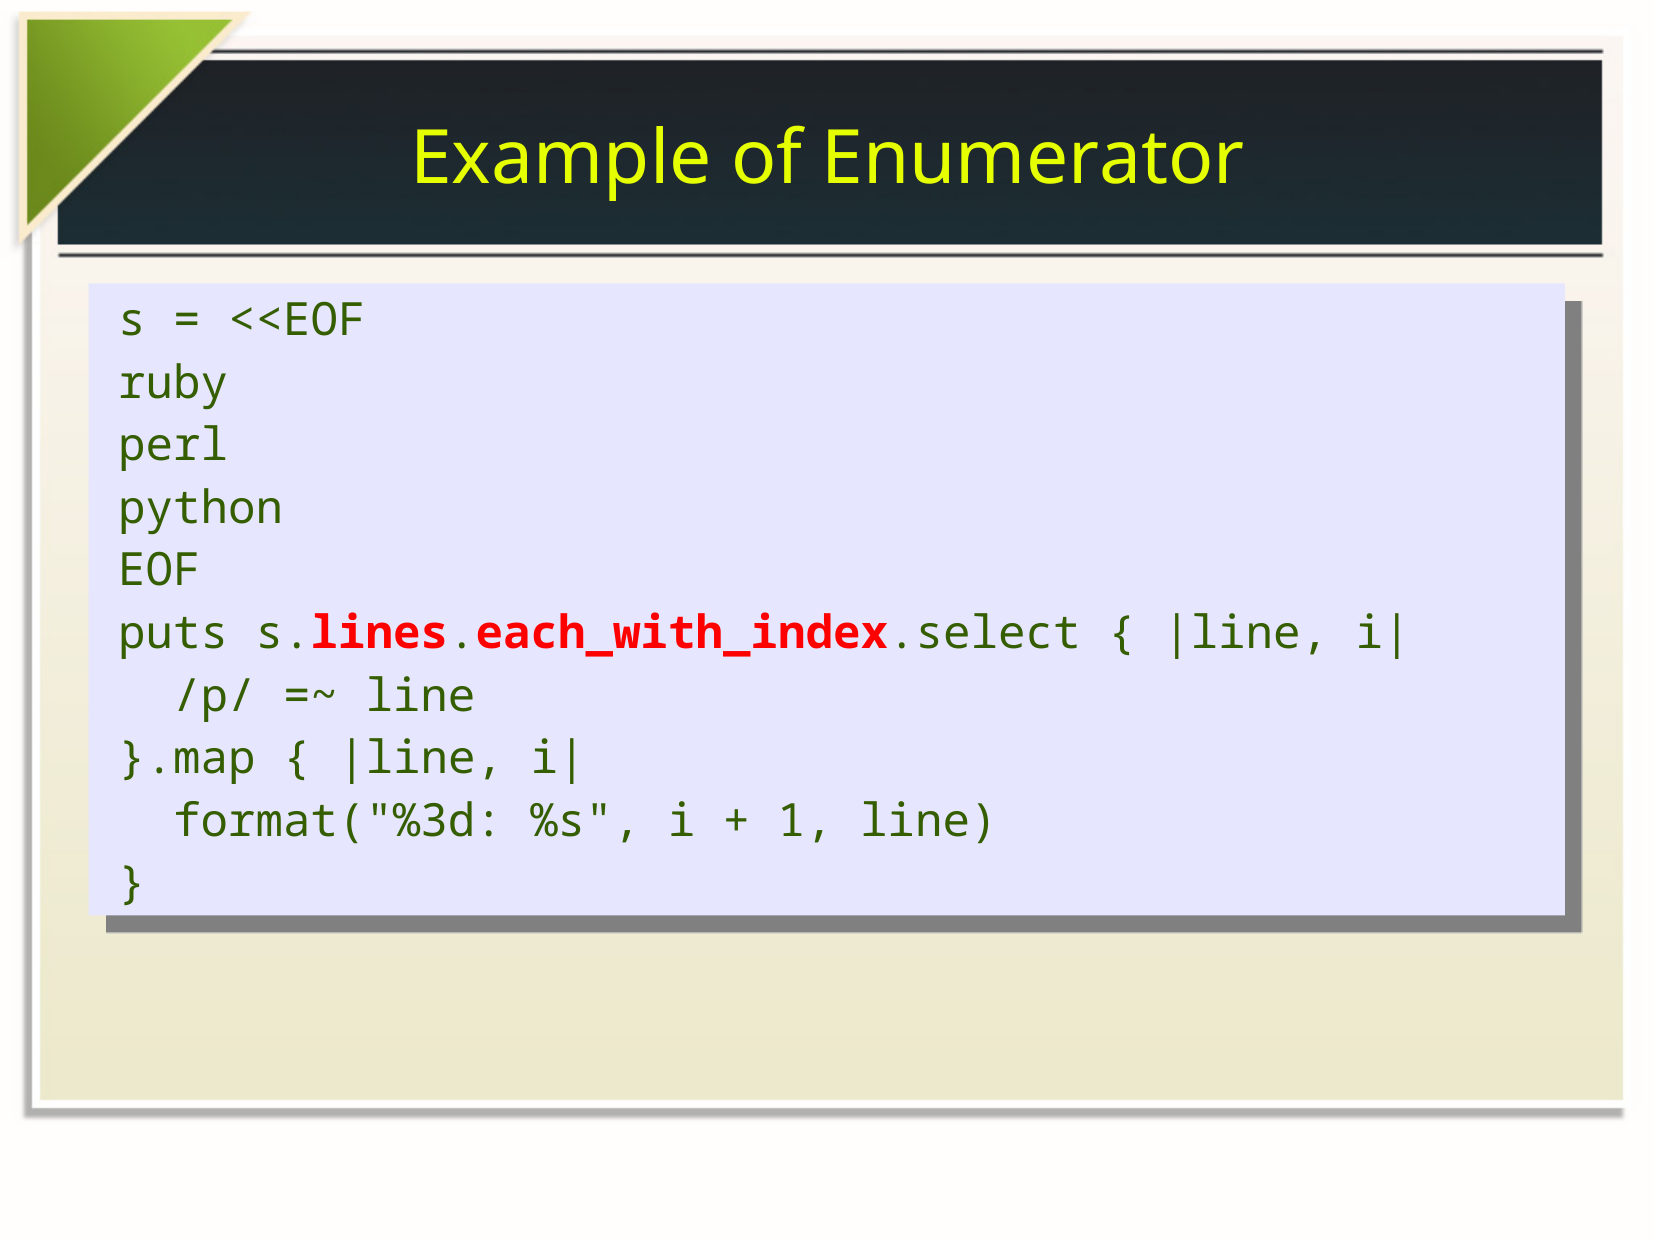

# Example of Enumerator
s = <<EOF
ruby
perl
python
EOF
puts s.lines.each_with_index.select { |line, i|
 /p/ =~ line
}.map { |line, i|
 format("%3d: %s", i + 1, line)
}